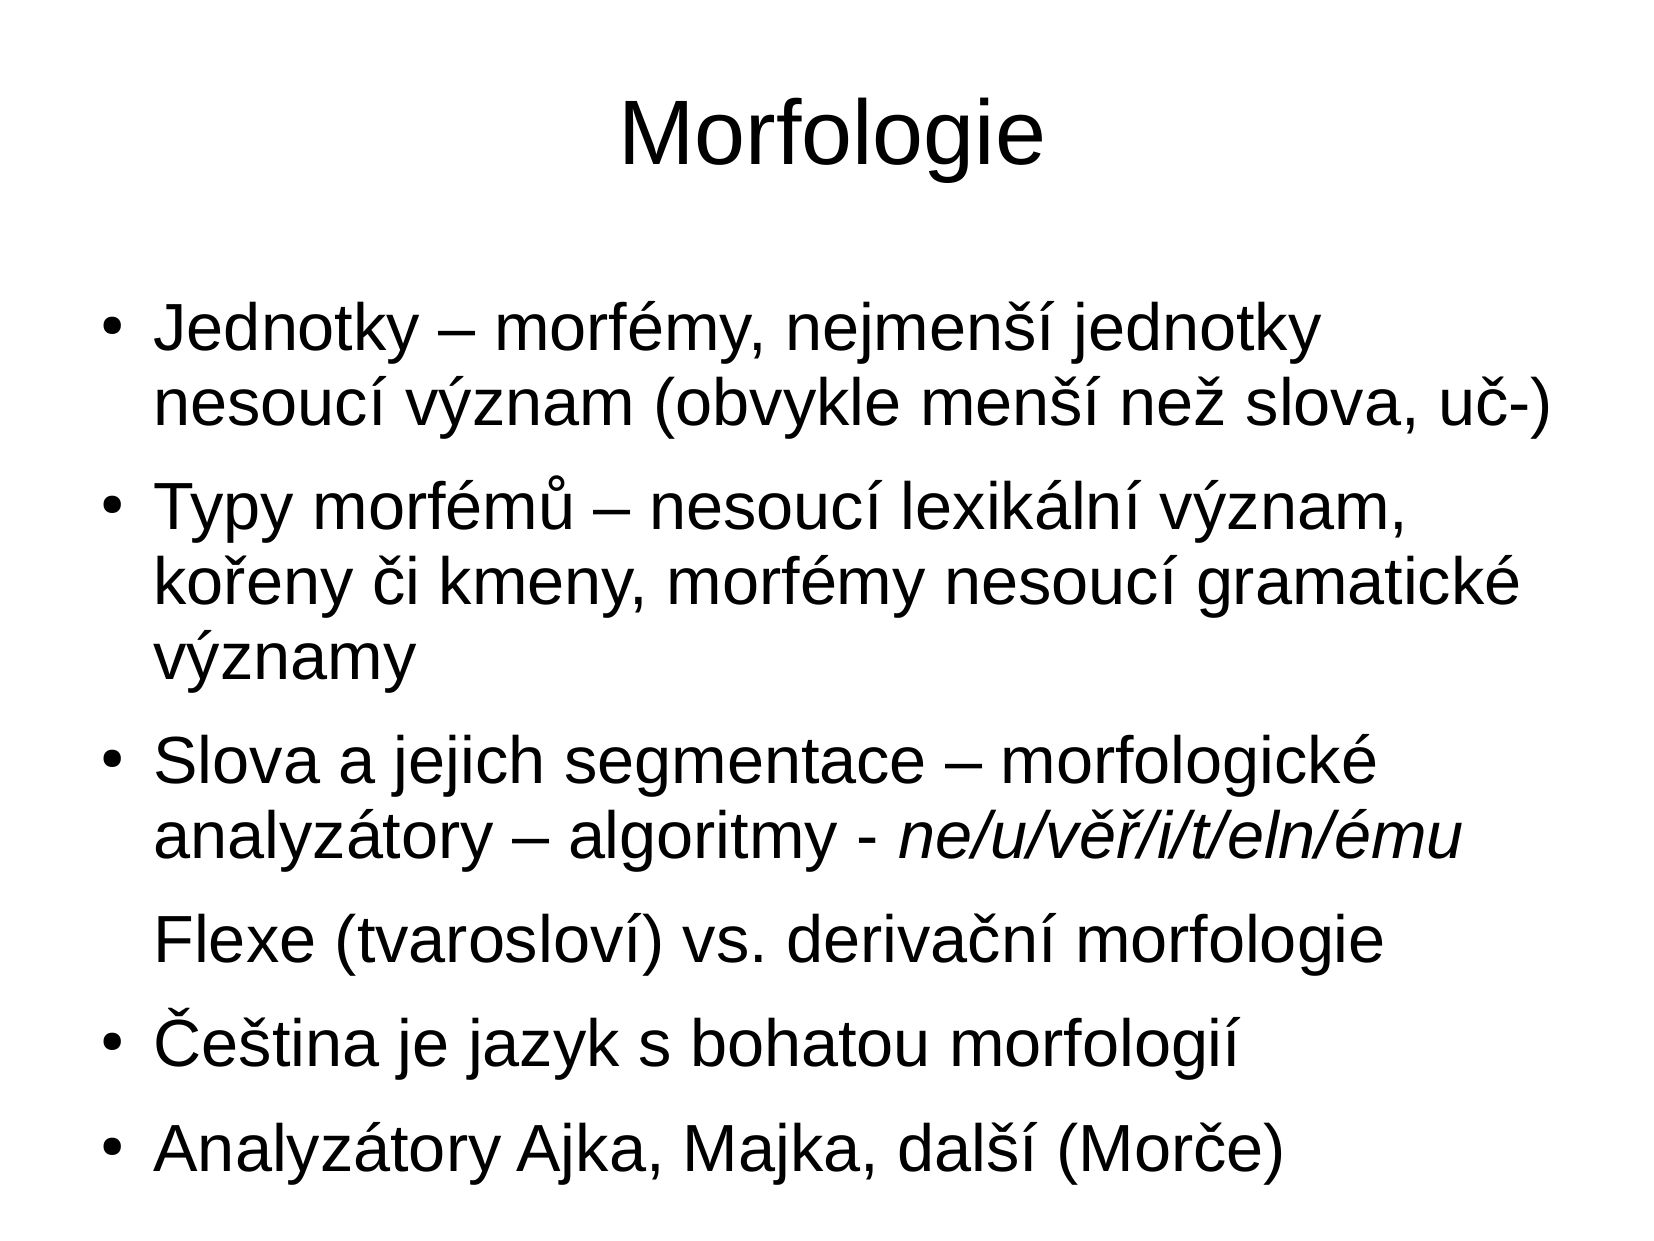

# Morfologie
Jednotky – morfémy, nejmenší jednotky nesoucí význam (obvykle menší než slova, uč-)
Typy morfémů – nesoucí lexikální význam, kořeny či kmeny, morfémy nesoucí gramatické významy
Slova a jejich segmentace – morfologické analyzátory – algoritmy - ne/u/věř/i/t/eln/ému
Flexe (tvarosloví) vs. derivační morfologie
Čeština je jazyk s bohatou morfologií
Analyzátory Ajka, Majka, další (Morče)